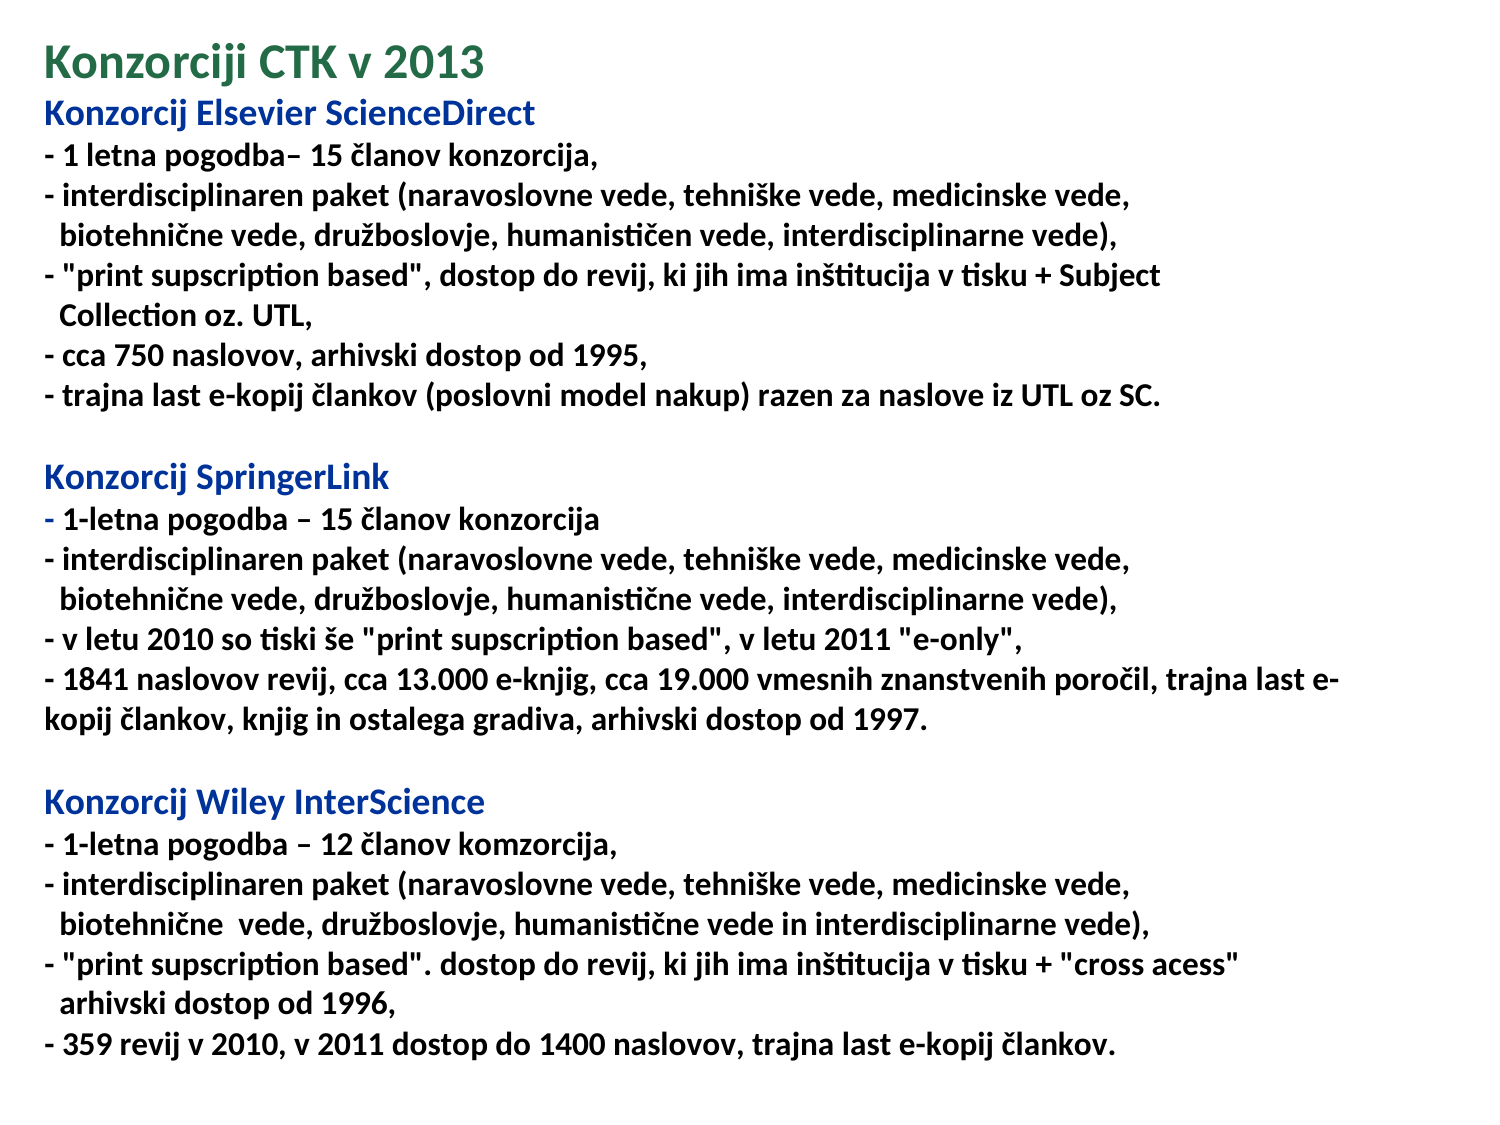

# Konzorciji CTK v 2013 Konzorcij Elsevier ScienceDirect - 1 letna pogodba– 15 članov konzorcija, - interdisciplinaren paket (naravoslovne vede, tehniške vede, medicinske vede, biotehnične vede, družboslovje, humanističen vede, interdisciplinarne vede), - "print supscription based", dostop do revij, ki jih ima inštitucija v tisku + Subject Collection oz. UTL, - cca 750 naslovov, arhivski dostop od 1995, - trajna last e-kopij člankov (poslovni model nakup) razen za naslove iz UTL oz SC. Konzorcij SpringerLink - 1-letna pogodba – 15 članov konzorcija - interdisciplinaren paket (naravoslovne vede, tehniške vede, medicinske vede, biotehnične vede, družboslovje, humanistične vede, interdisciplinarne vede), - v letu 2010 so tiski še "print supscription based", v letu 2011 "e-only", - 1841 naslovov revij, cca 13.000 e-knjig, cca 19.000 vmesnih znanstvenih poročil, trajna last e-kopij člankov, knjig in ostalega gradiva, arhivski dostop od 1997. Konzorcij Wiley InterScience - 1-letna pogodba – 12 članov komzorcija, - interdisciplinaren paket (naravoslovne vede, tehniške vede, medicinske vede, biotehnične vede, družboslovje, humanistične vede in interdisciplinarne vede), - "print supscription based". dostop do revij, ki jih ima inštitucija v tisku + "cross acess" arhivski dostop od 1996, - 359 revij v 2010, v 2011 dostop do 1400 naslovov, trajna last e-kopij člankov.